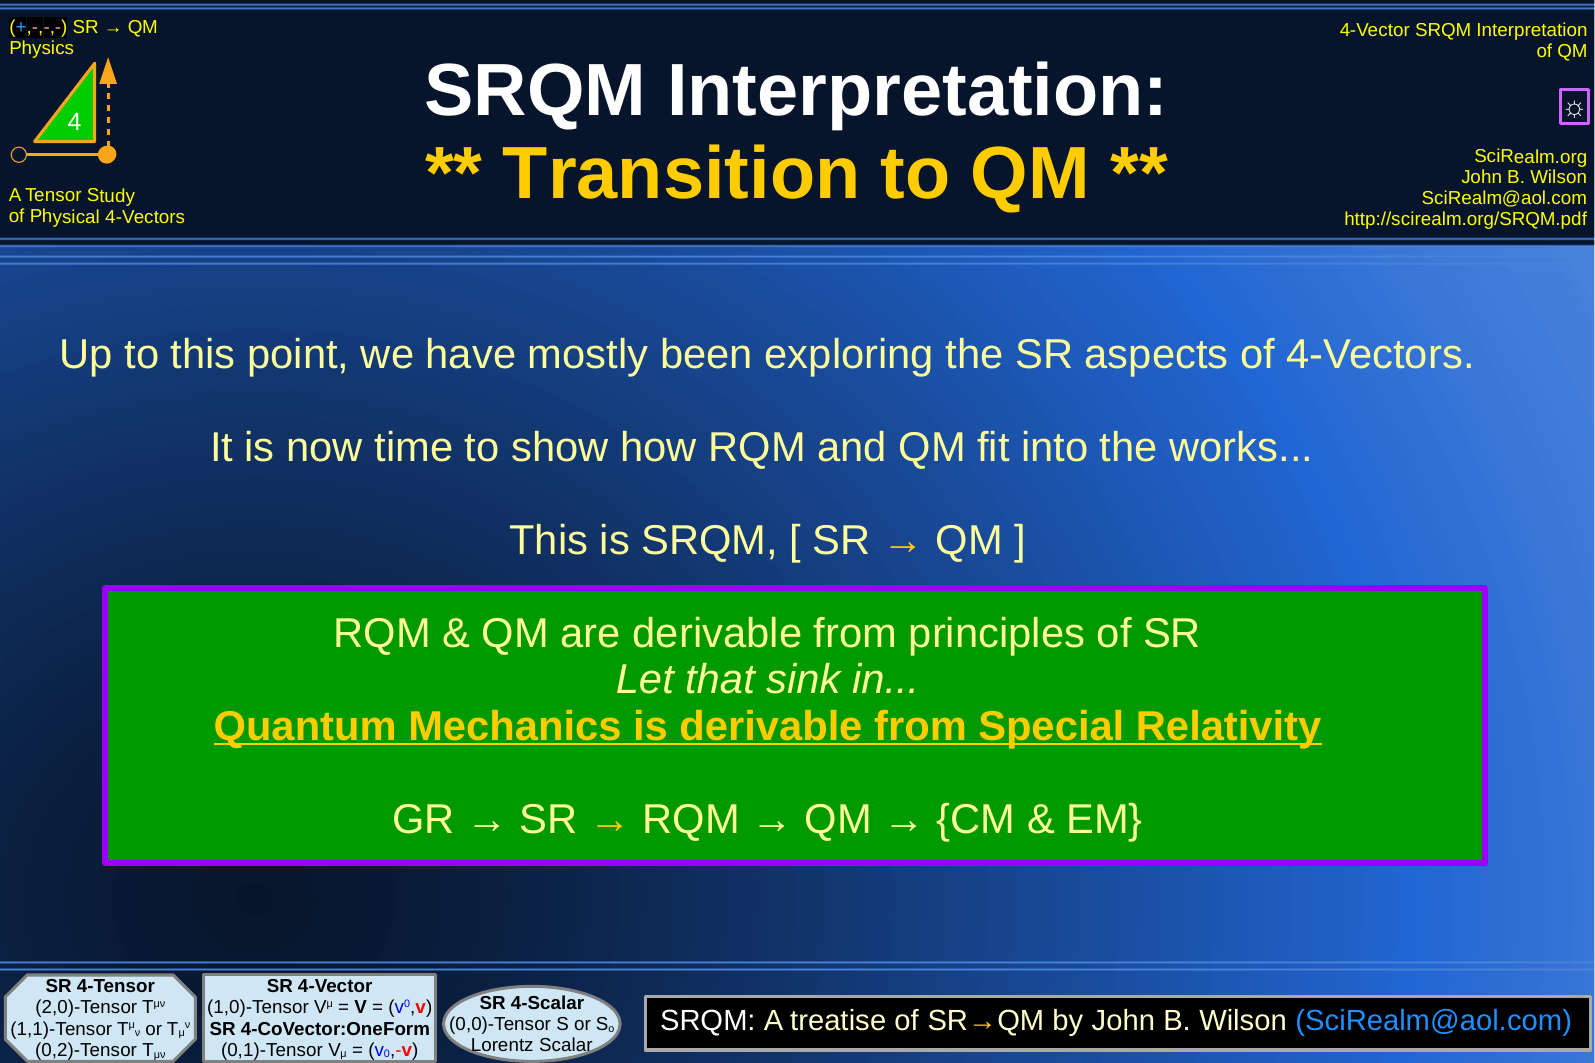

# SRQM Interpretation: ** Transition to QM **
(+,-,-,-) SR → QM
Physics
A Tensor Study
of Physical 4-Vectors
4-Vector SRQM Interpretation
of QM
SciRealm.org
John B. Wilson
SciRealm@aol.com
http://scirealm.org/SRQM.pdf
4
☼
Up to this point, we have mostly been exploring the SR aspects of 4-Vectors.
It is now time to show how RQM and QM fit into the works...
This is SRQM, [ SR → QM ]
RQM & QM are derivable from principles of SR
Let that sink in...
Quantum Mechanics is derivable from Special Relativity
GR → SR → RQM → QM → {CM & EM}
SR 4-Tensor
(2,0)-Tensor Tμν
(1,1)-Tensor Tμν or Tμν
(0,2)-Tensor Tμν
SR 4-Vector
(1,0)-Tensor Vμ = V = (v0,v)
SR 4-CoVector:OneForm
(0,1)-Tensor Vμ = (v0,-v)
SR 4-Scalar
(0,0)-Tensor S or So
Lorentz Scalar
SRQM: A treatise of SR→QM by John B. Wilson (SciRealm@aol.com)